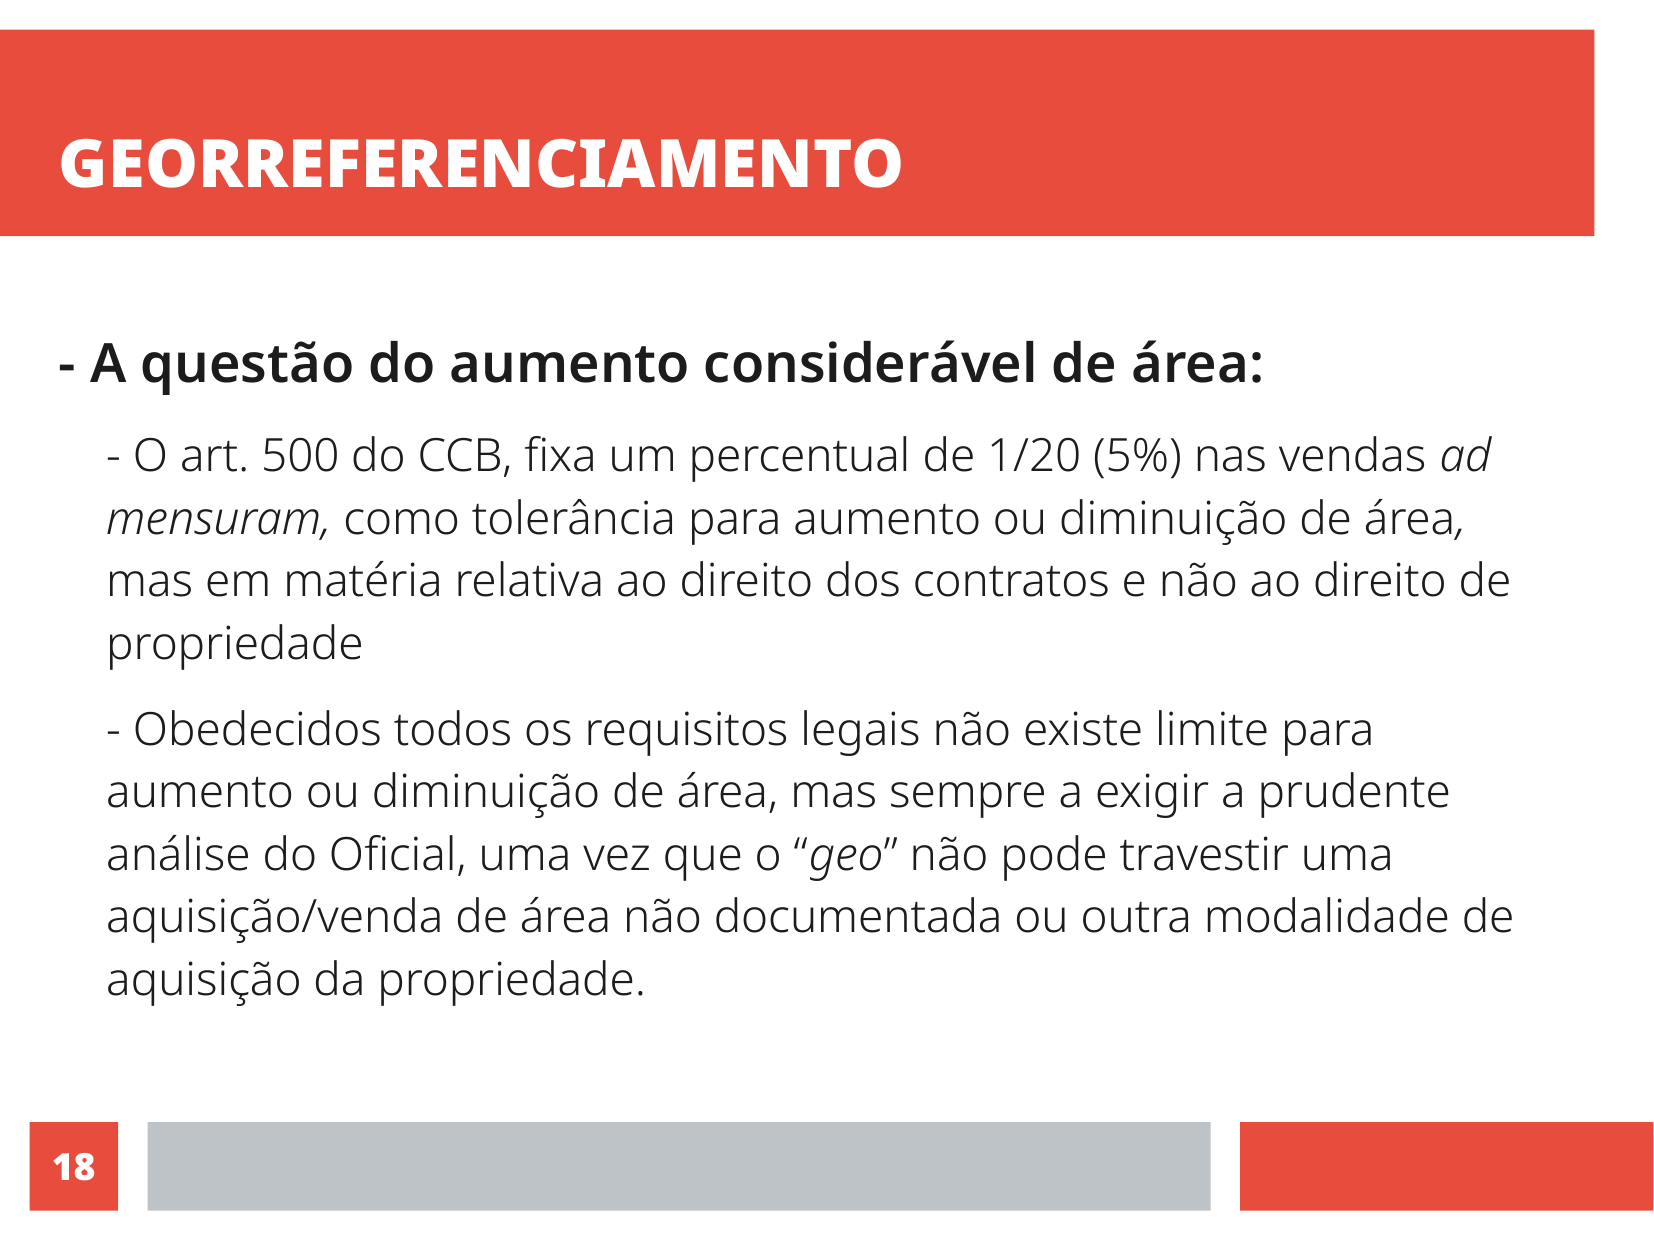

# GEORREFERENCIAMENTO
- A questão do aumento considerável de área:
- O art. 500 do CCB, fixa um percentual de 1/20 (5%) nas vendas ad mensuram, como tolerância para aumento ou diminuição de área, mas em matéria relativa ao direito dos contratos e não ao direito de propriedade
- Obedecidos todos os requisitos legais não existe limite para aumento ou diminuição de área, mas sempre a exigir a prudente análise do Oficial, uma vez que o “geo” não pode travestir uma aquisição/venda de área não documentada ou outra modalidade de aquisição da propriedade.
18